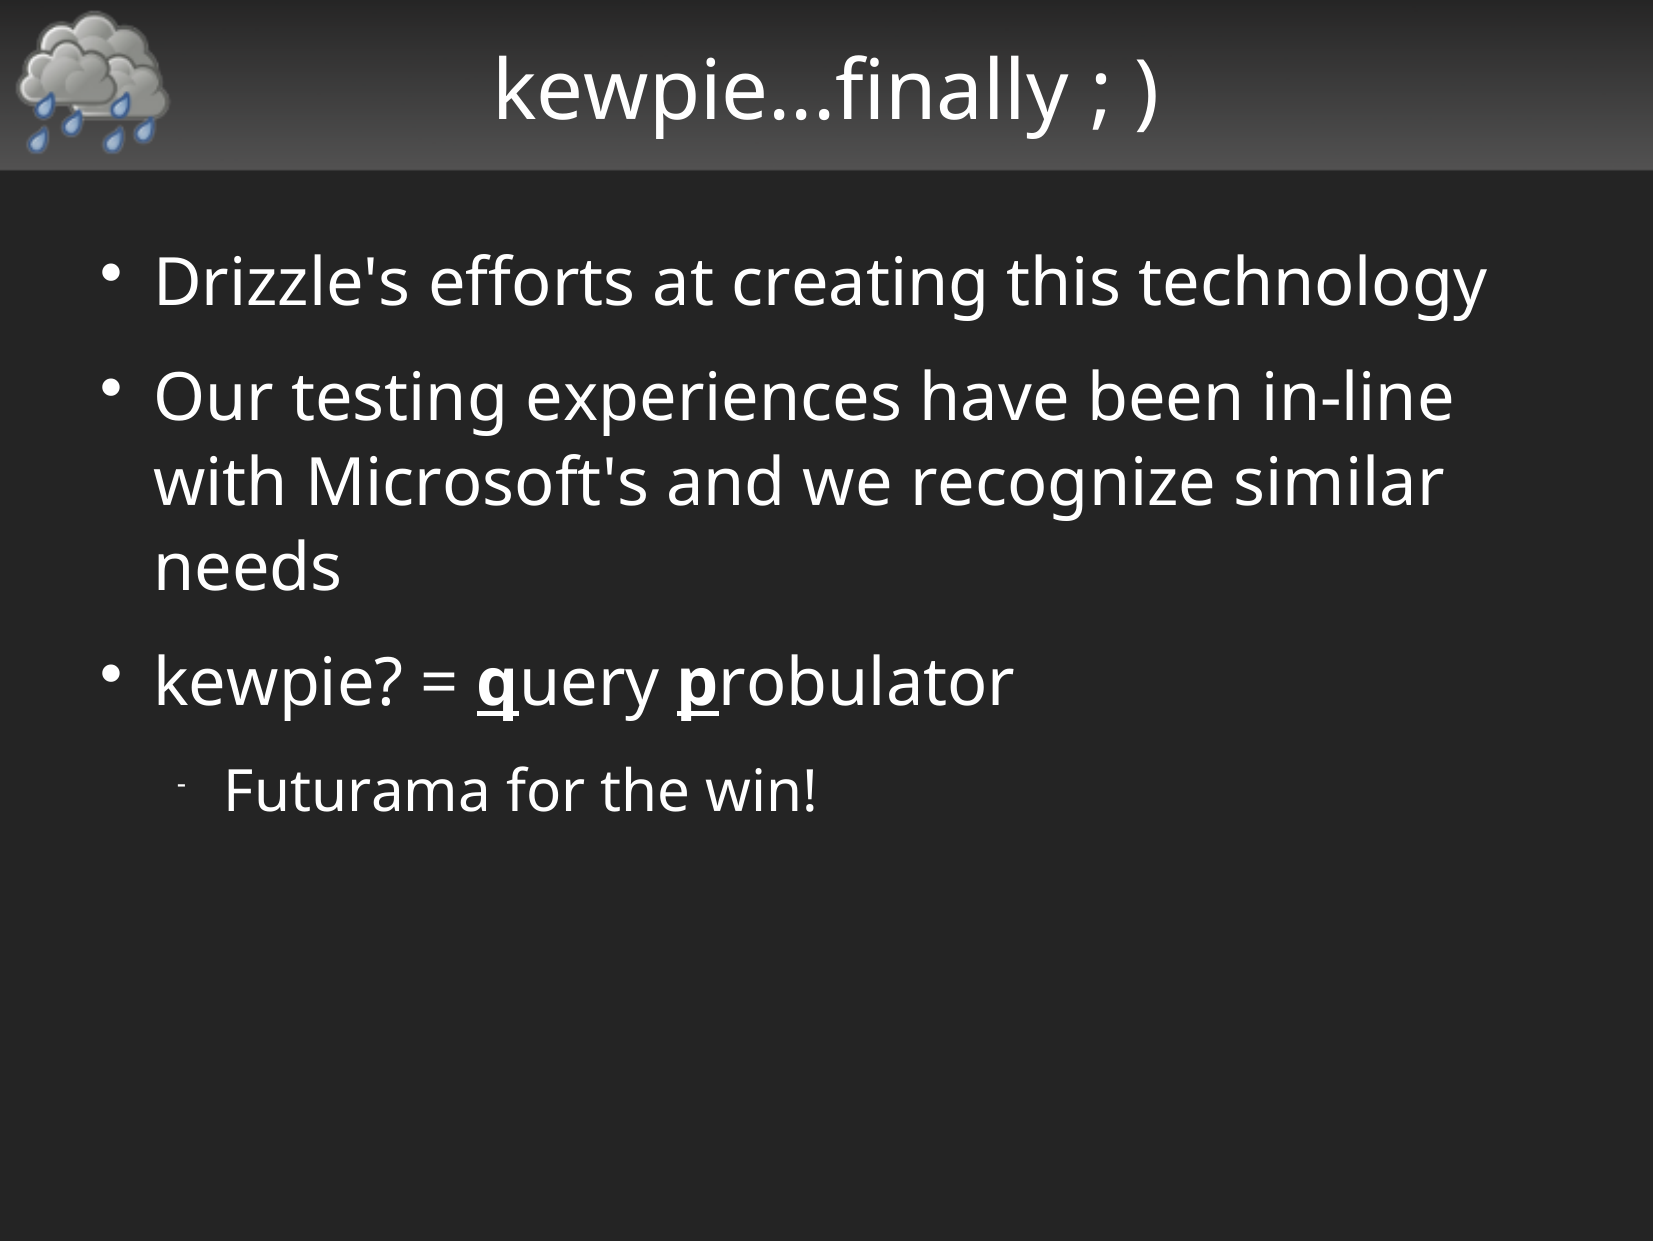

# kewpie...finally ; )
Drizzle's efforts at creating this technology
Our testing experiences have been in-line with Microsoft's and we recognize similar needs
kewpie? = query probulator
Futurama for the win!